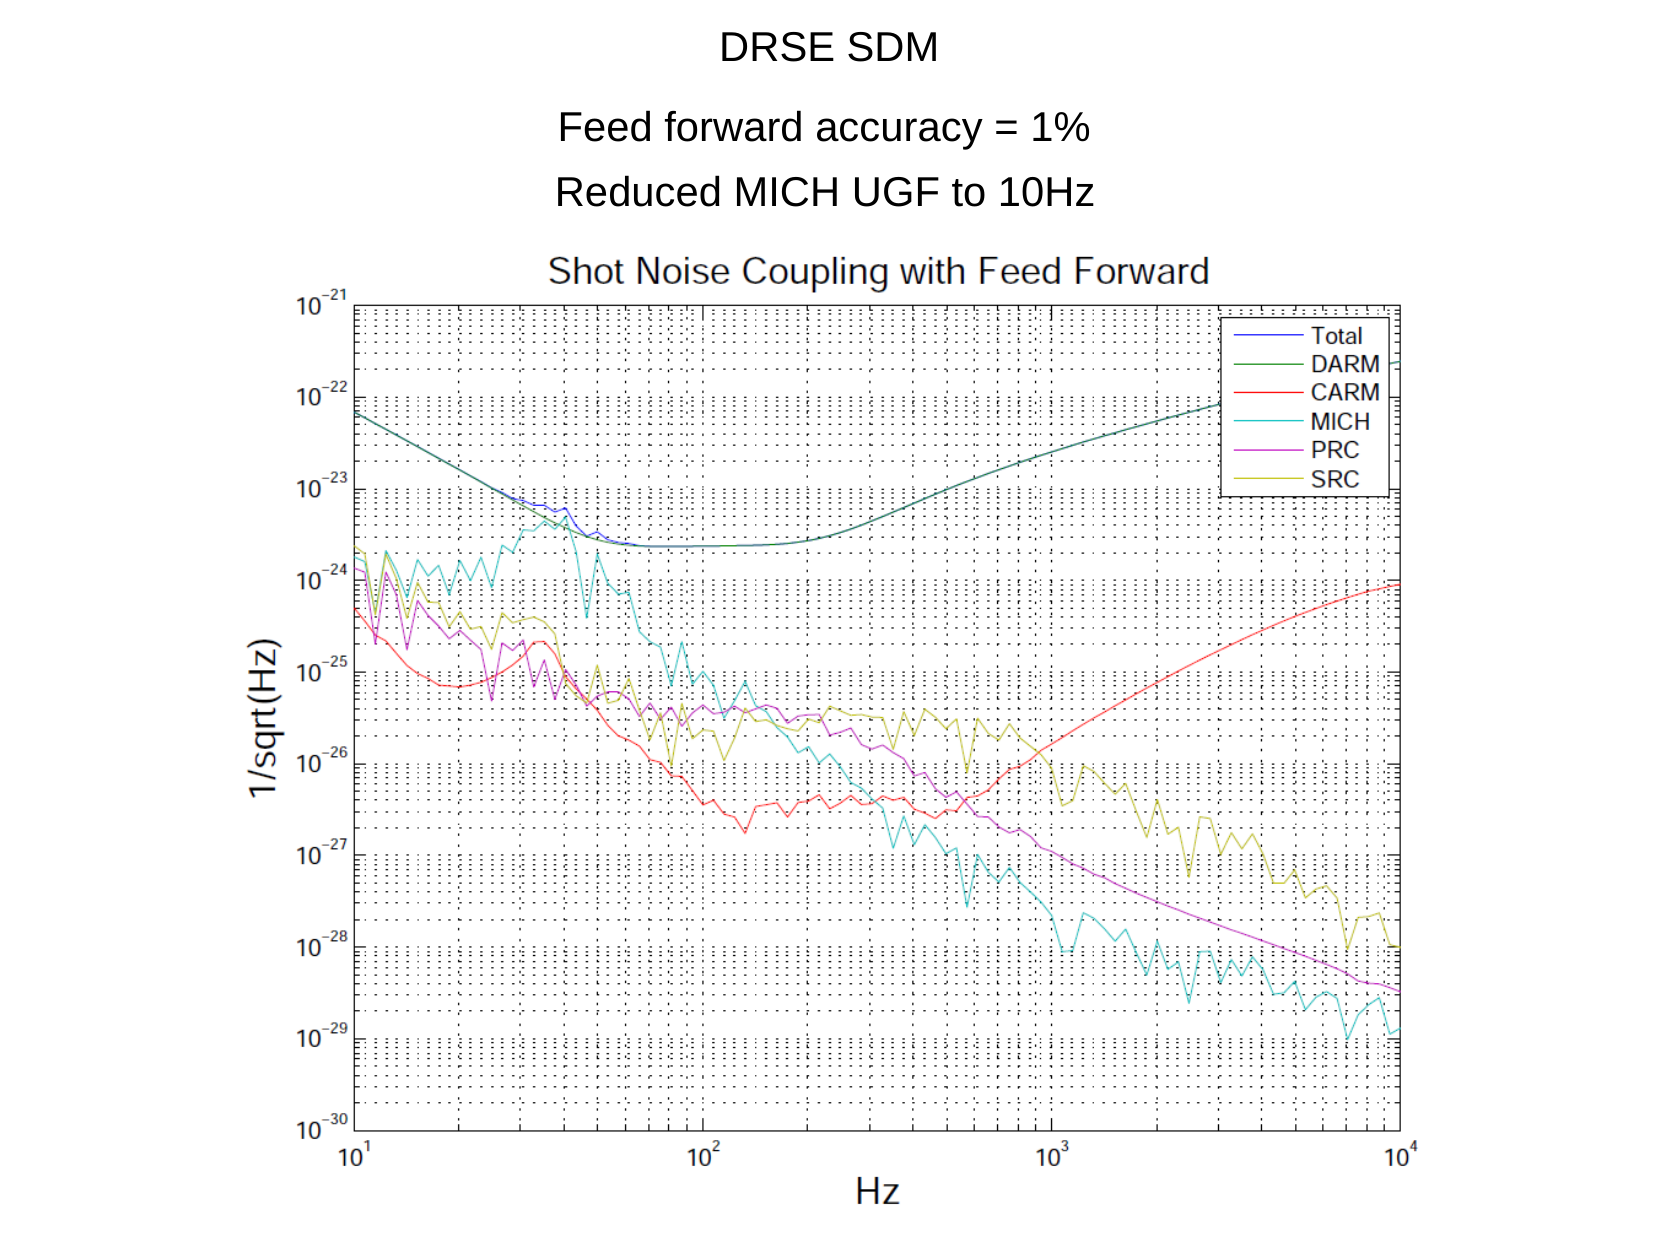

DRSE SDM
Feed forward accuracy = 1%
Reduced MICH UGF to 10Hz